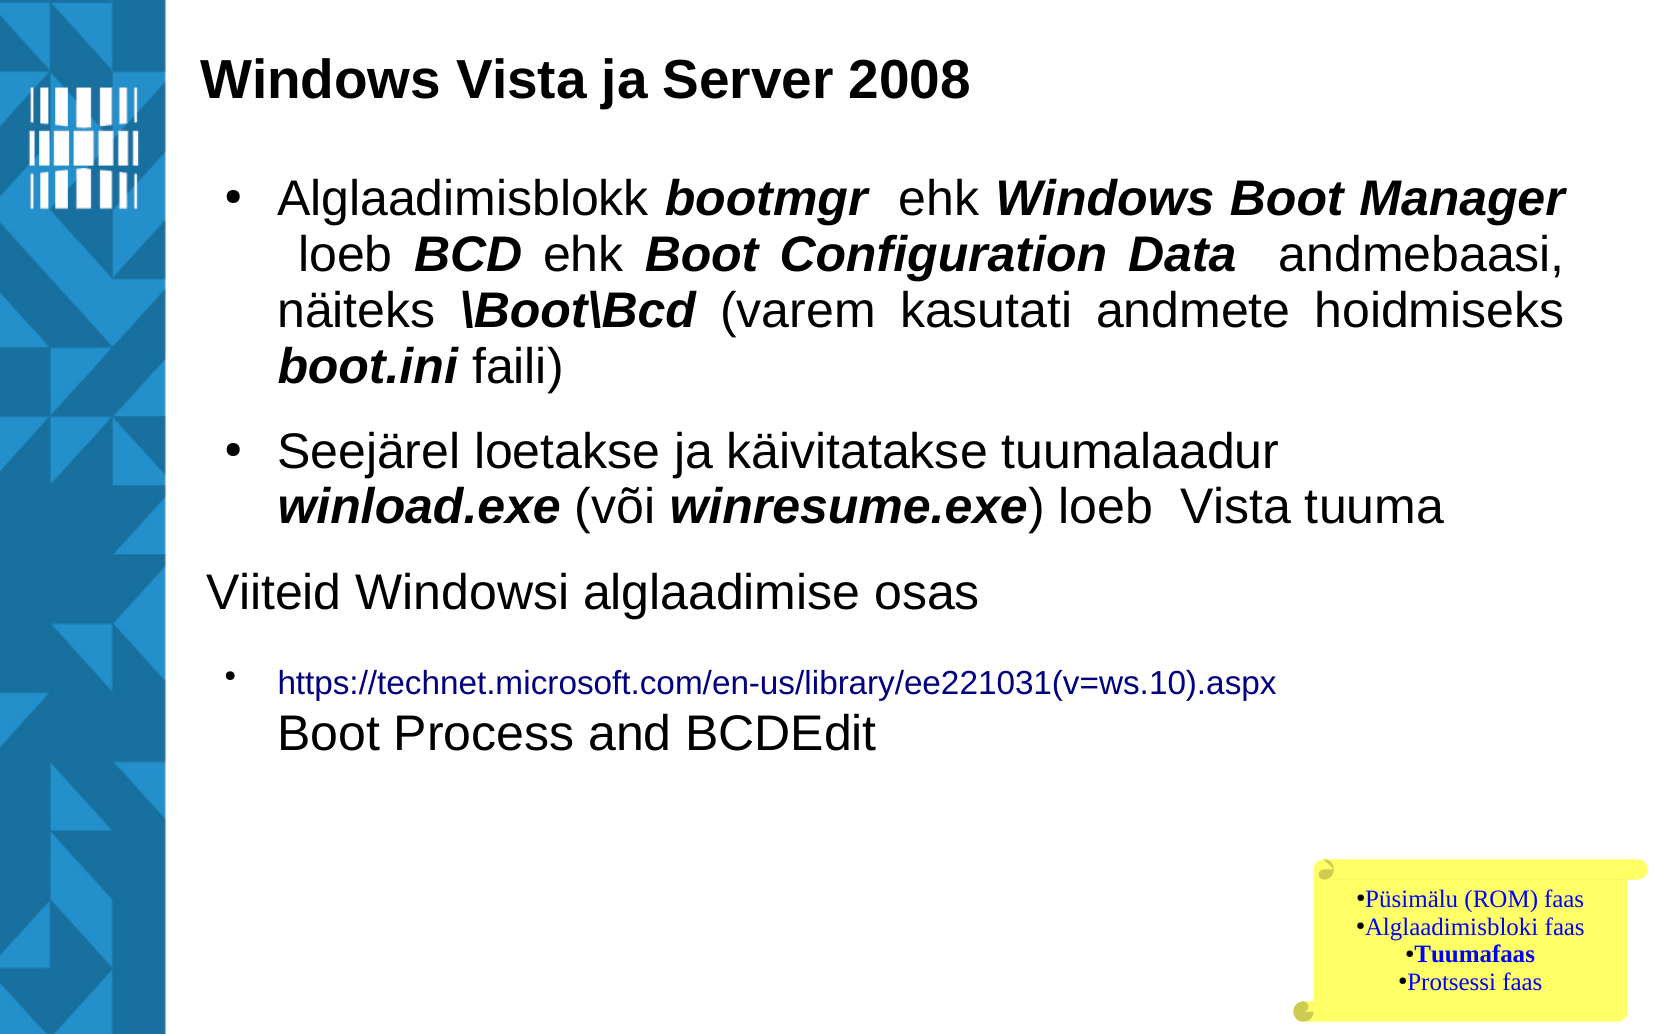

# Windows Vista ja Server 2008
Alglaadimisblokk bootmgr ehk Windows Boot Manager loeb BCD ehk Boot Configuration Data andmebaasi, näiteks \Boot\Bcd (varem kasutati andmete hoidmiseks boot.ini faili)
Seejärel loetakse ja käivitatakse tuumalaadur winload.exe (või winresume.exe) loeb Vista tuuma
Viiteid Windowsi alglaadimise osas
https://technet.microsoft.com/en-us/library/ee221031(v=ws.10).aspx
Boot Process and BCDEdit
Püsimälu (ROM) faas
Alglaadimisbloki faas
Tuumafaas
Protsessi faas